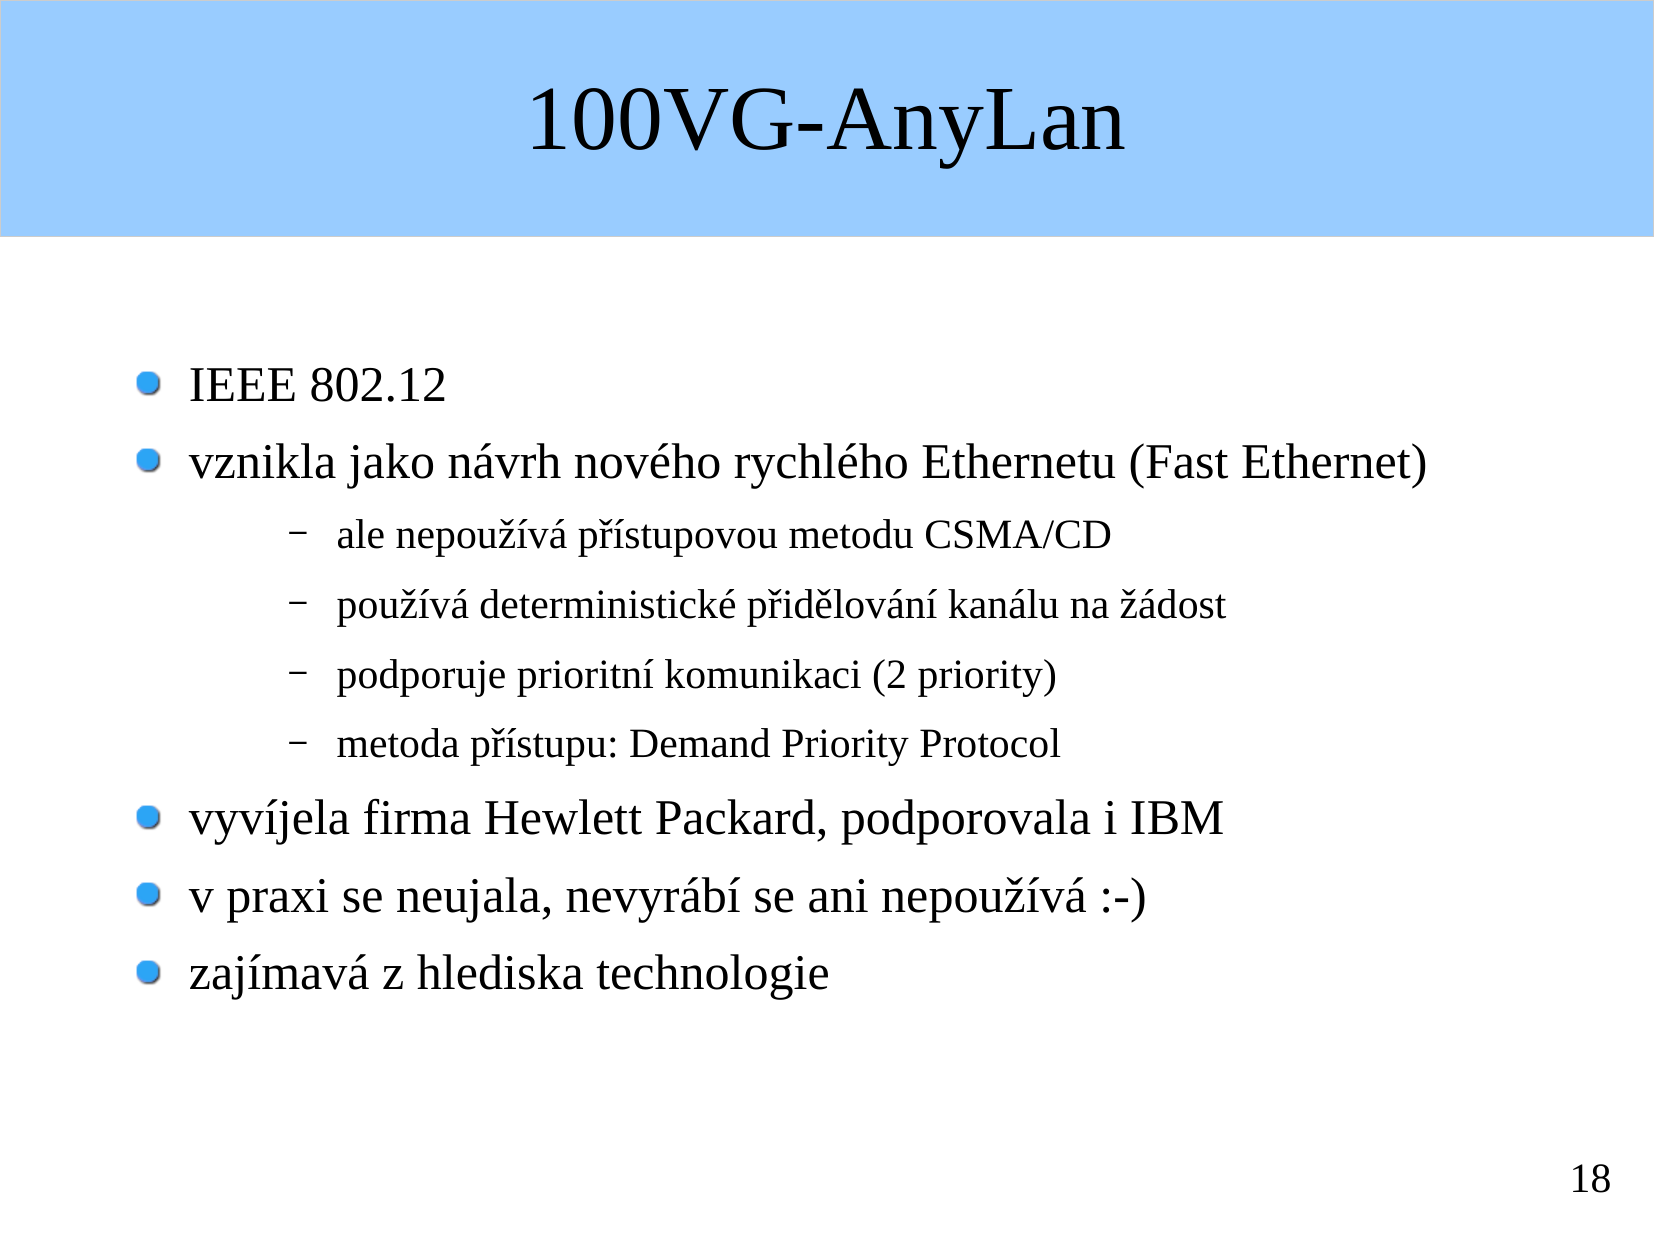

# 100VG-AnyLan
IEEE 802.12
vznikla jako návrh nového rychlého Ethernetu (Fast Ethernet)
ale nepoužívá přístupovou metodu CSMA/CD
používá deterministické přidělování kanálu na žádost
podporuje prioritní komunikaci (2 priority)
metoda přístupu: Demand Priority Protocol
vyvíjela firma Hewlett Packard, podporovala i IBM
v praxi se neujala, nevyrábí se ani nepoužívá :-)
zajímavá z hlediska technologie